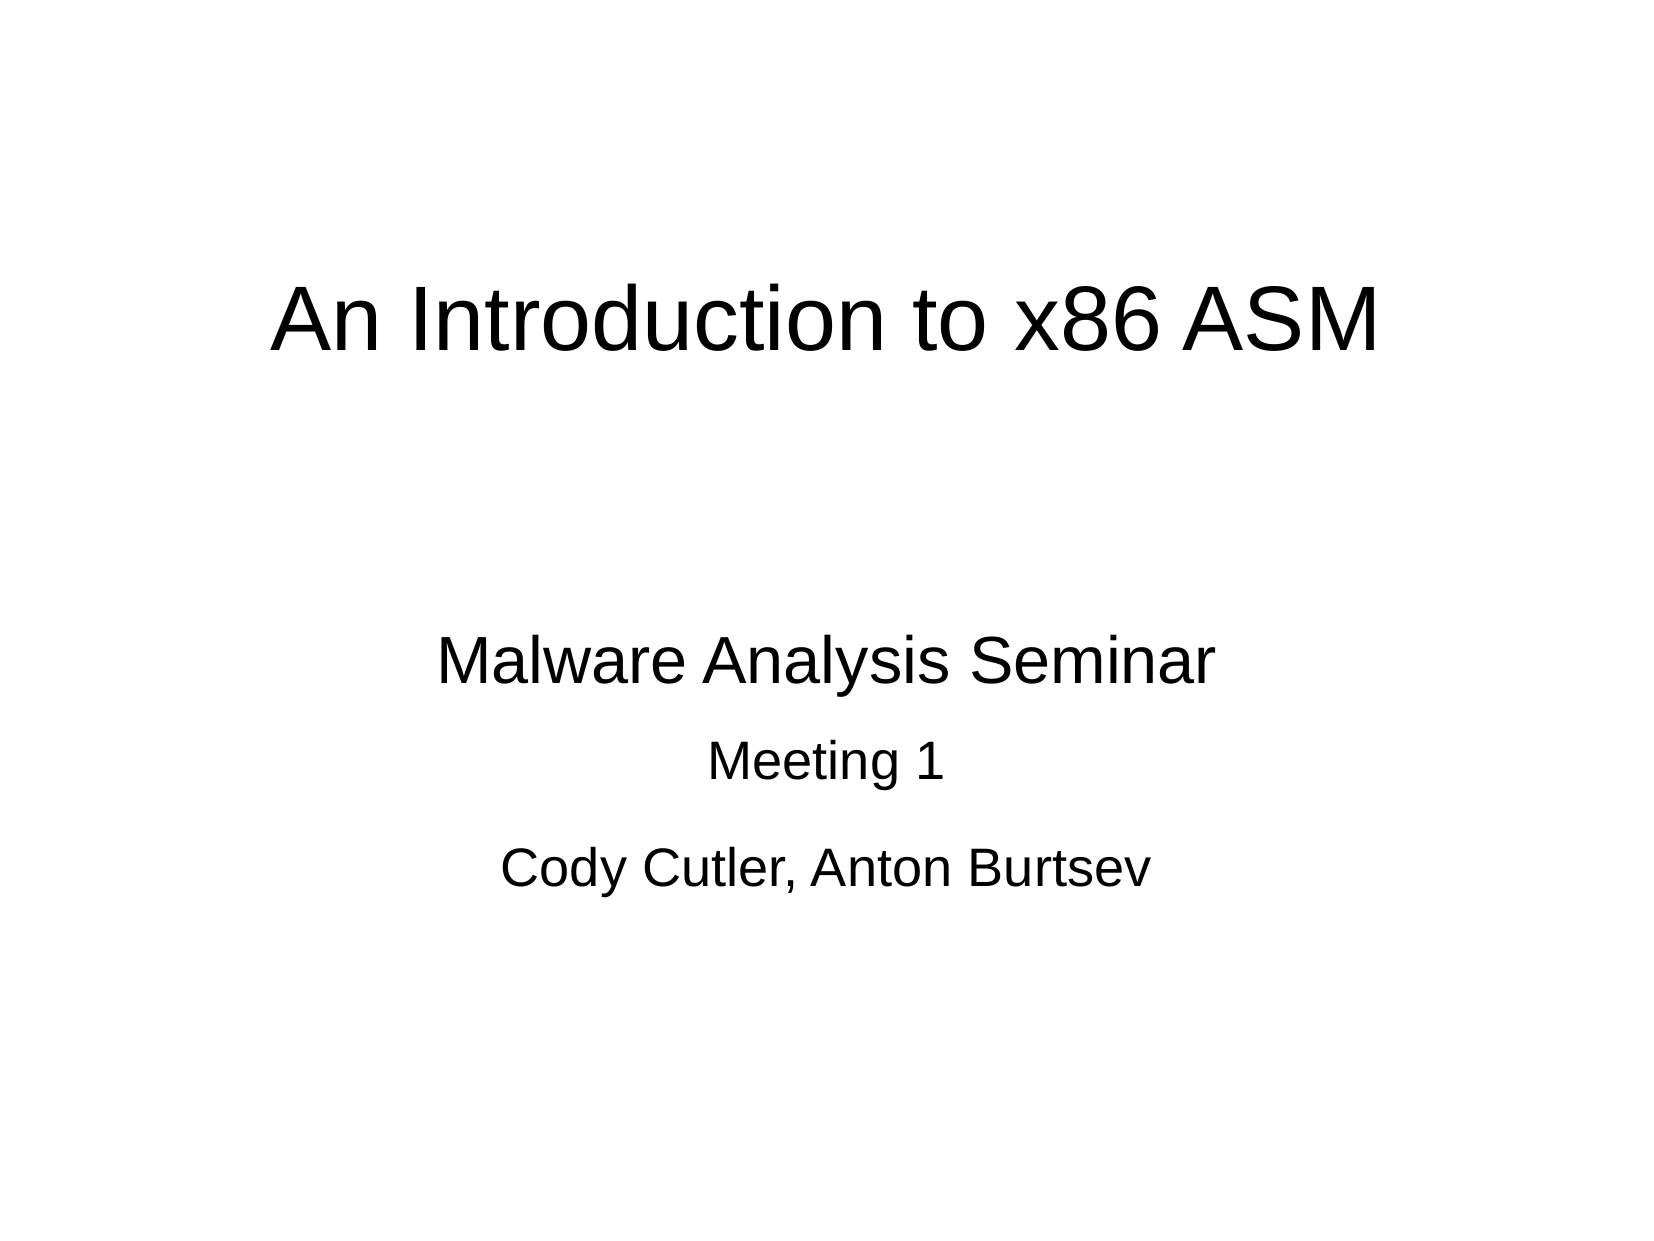

# An Introduction to x86 ASM
Malware Analysis Seminar
Meeting 1
Cody Cutler, Anton Burtsev